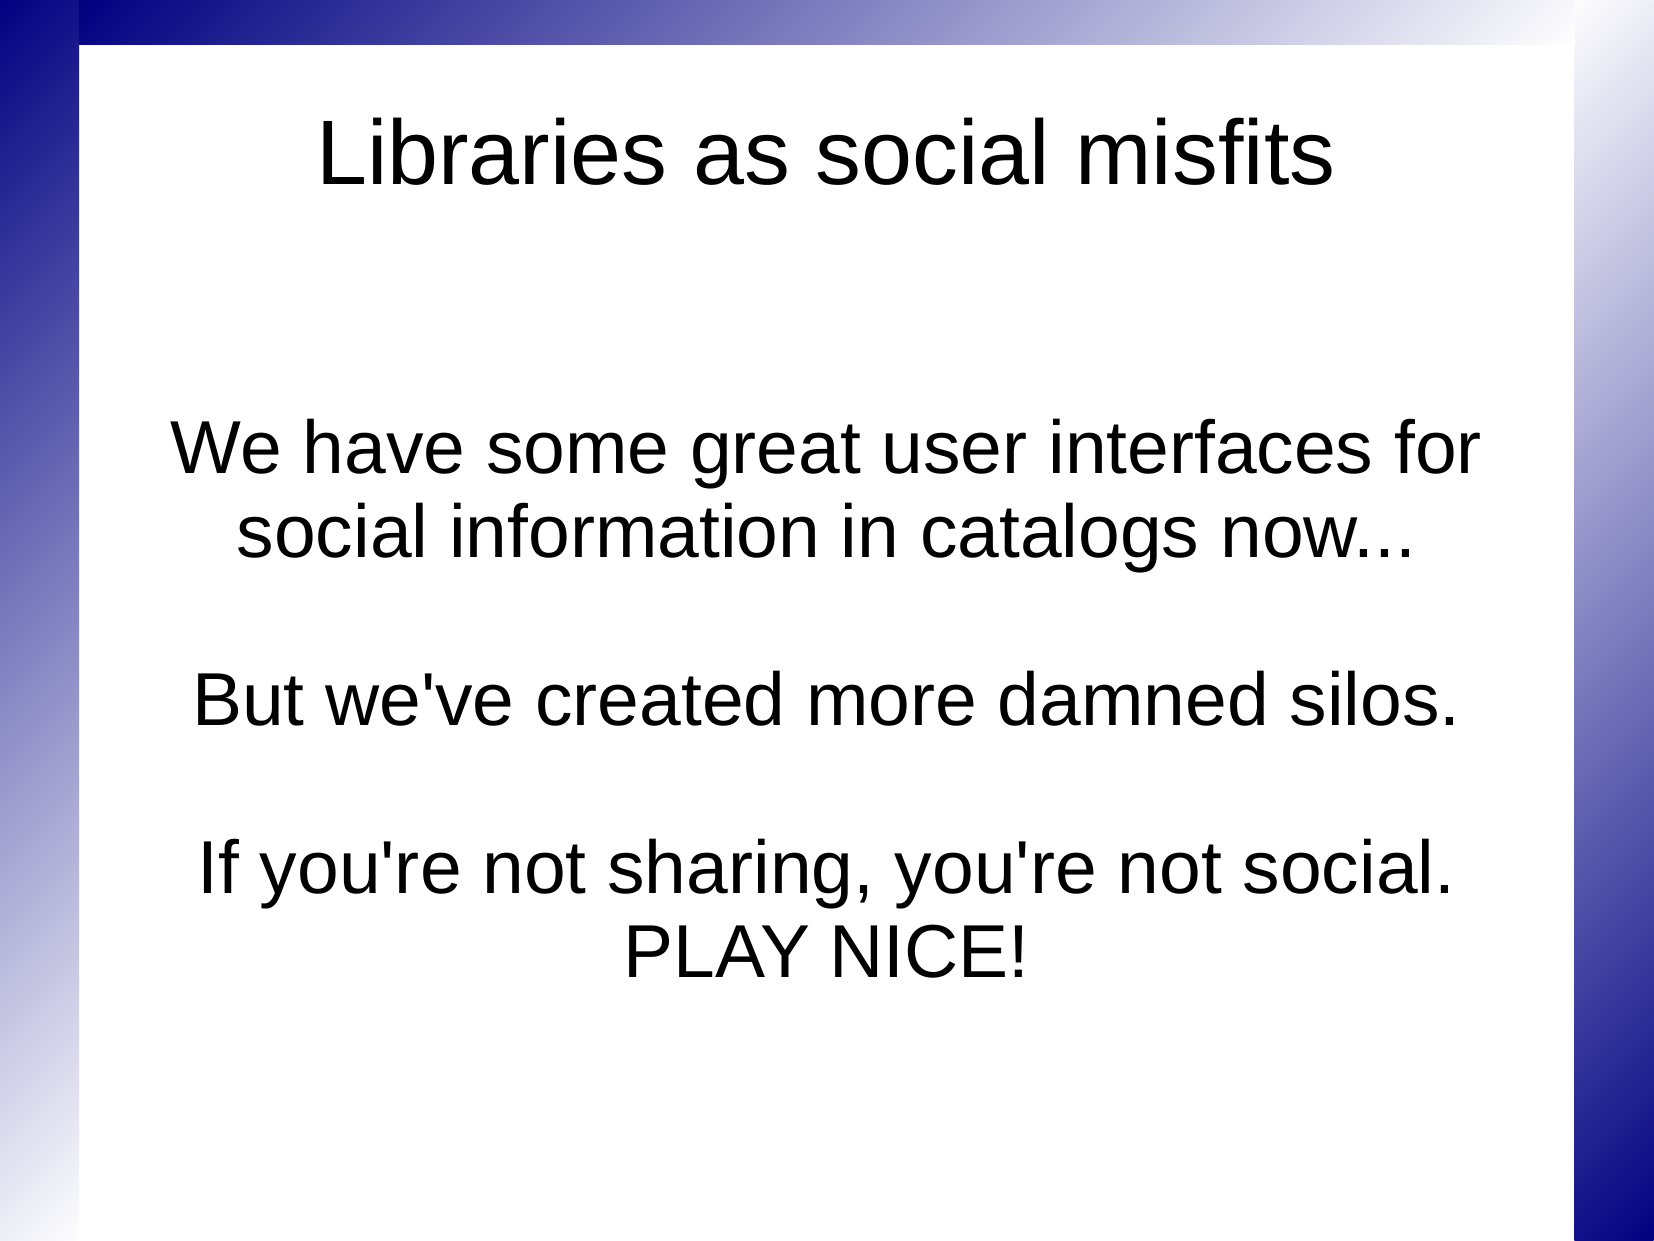

# Libraries as social misfits
We have some great user interfaces for social information in catalogs now...
But we've created more damned silos.
If you're not sharing, you're not social.
PLAY NICE!